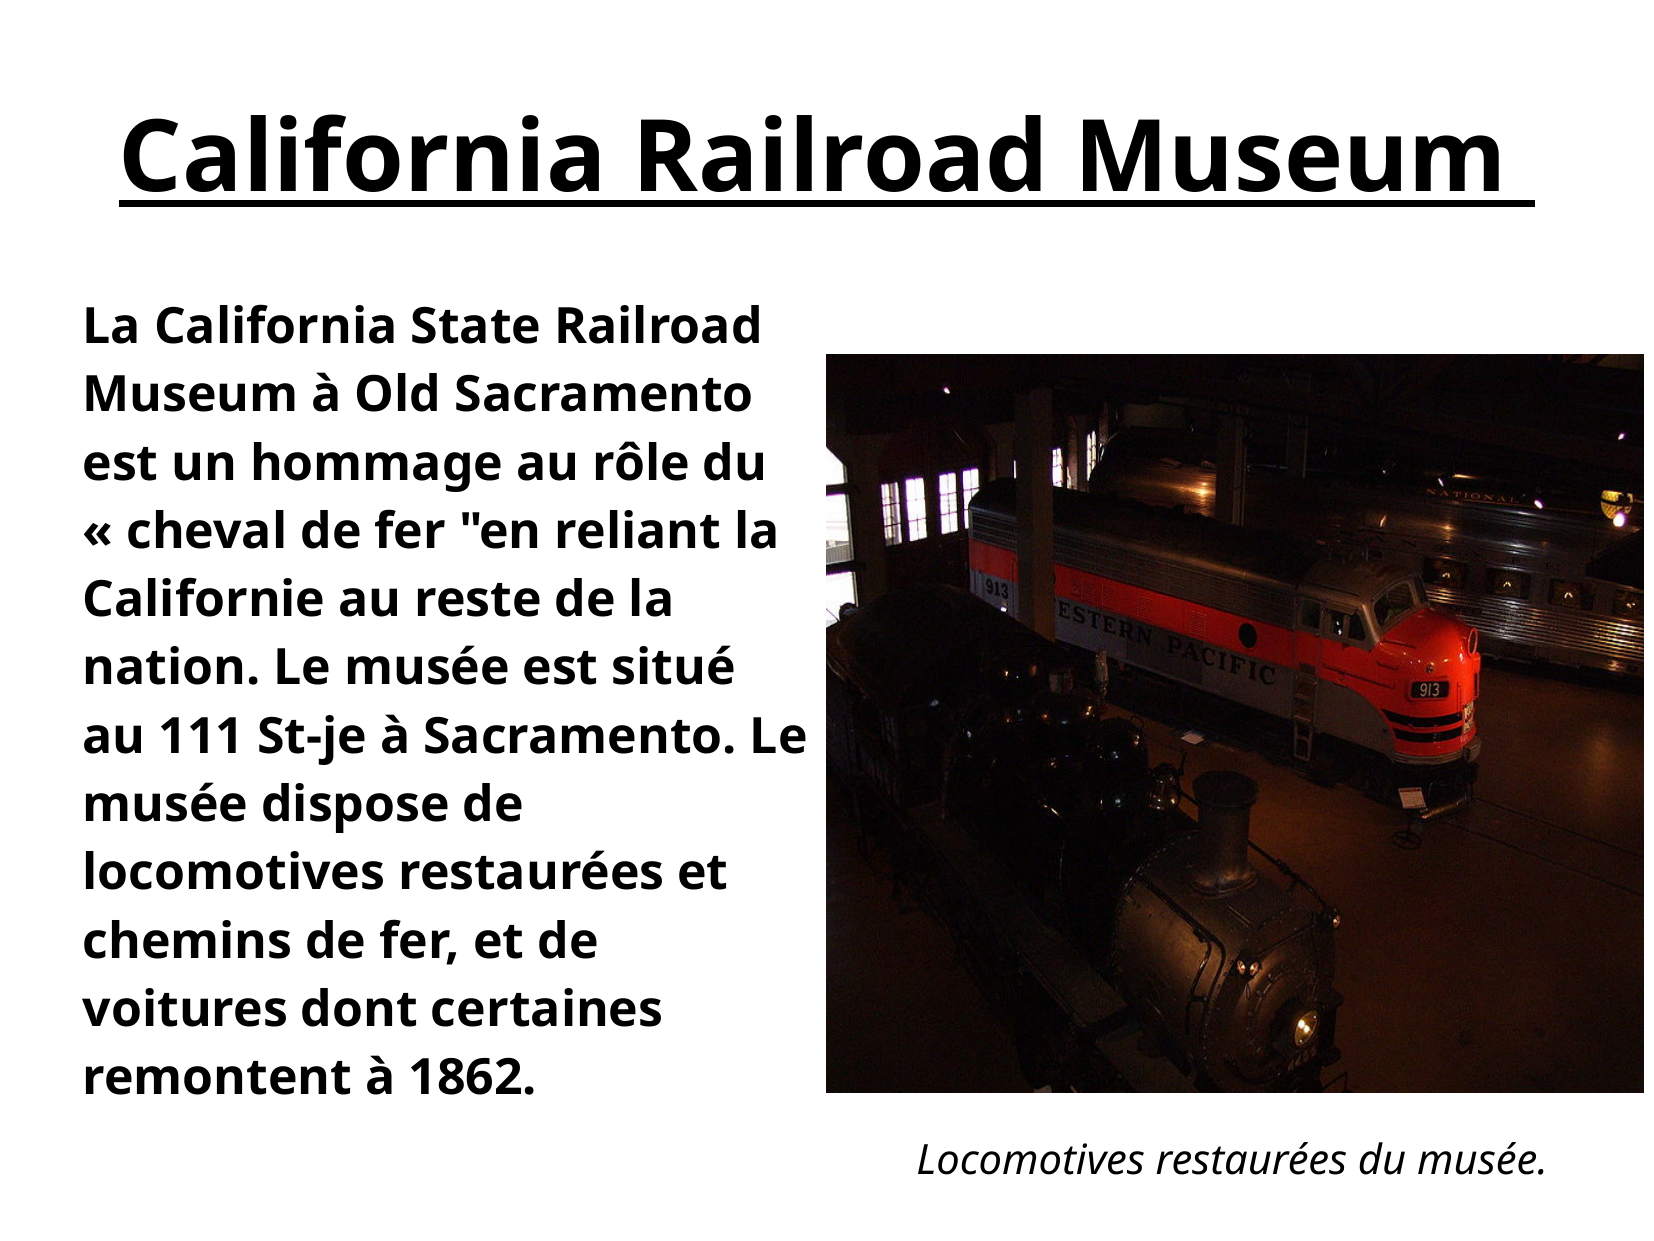

# California Railroad Museum
La California State Railroad Museum à Old Sacramento est un hommage au rôle du « cheval de fer "en reliant la Californie au reste de la nation. Le musée est situé au 111 St-je à Sacramento. Le musée dispose de locomotives restaurées et chemins de fer, et de voitures dont certaines remontent à 1862.
Locomotives restaurées du musée.